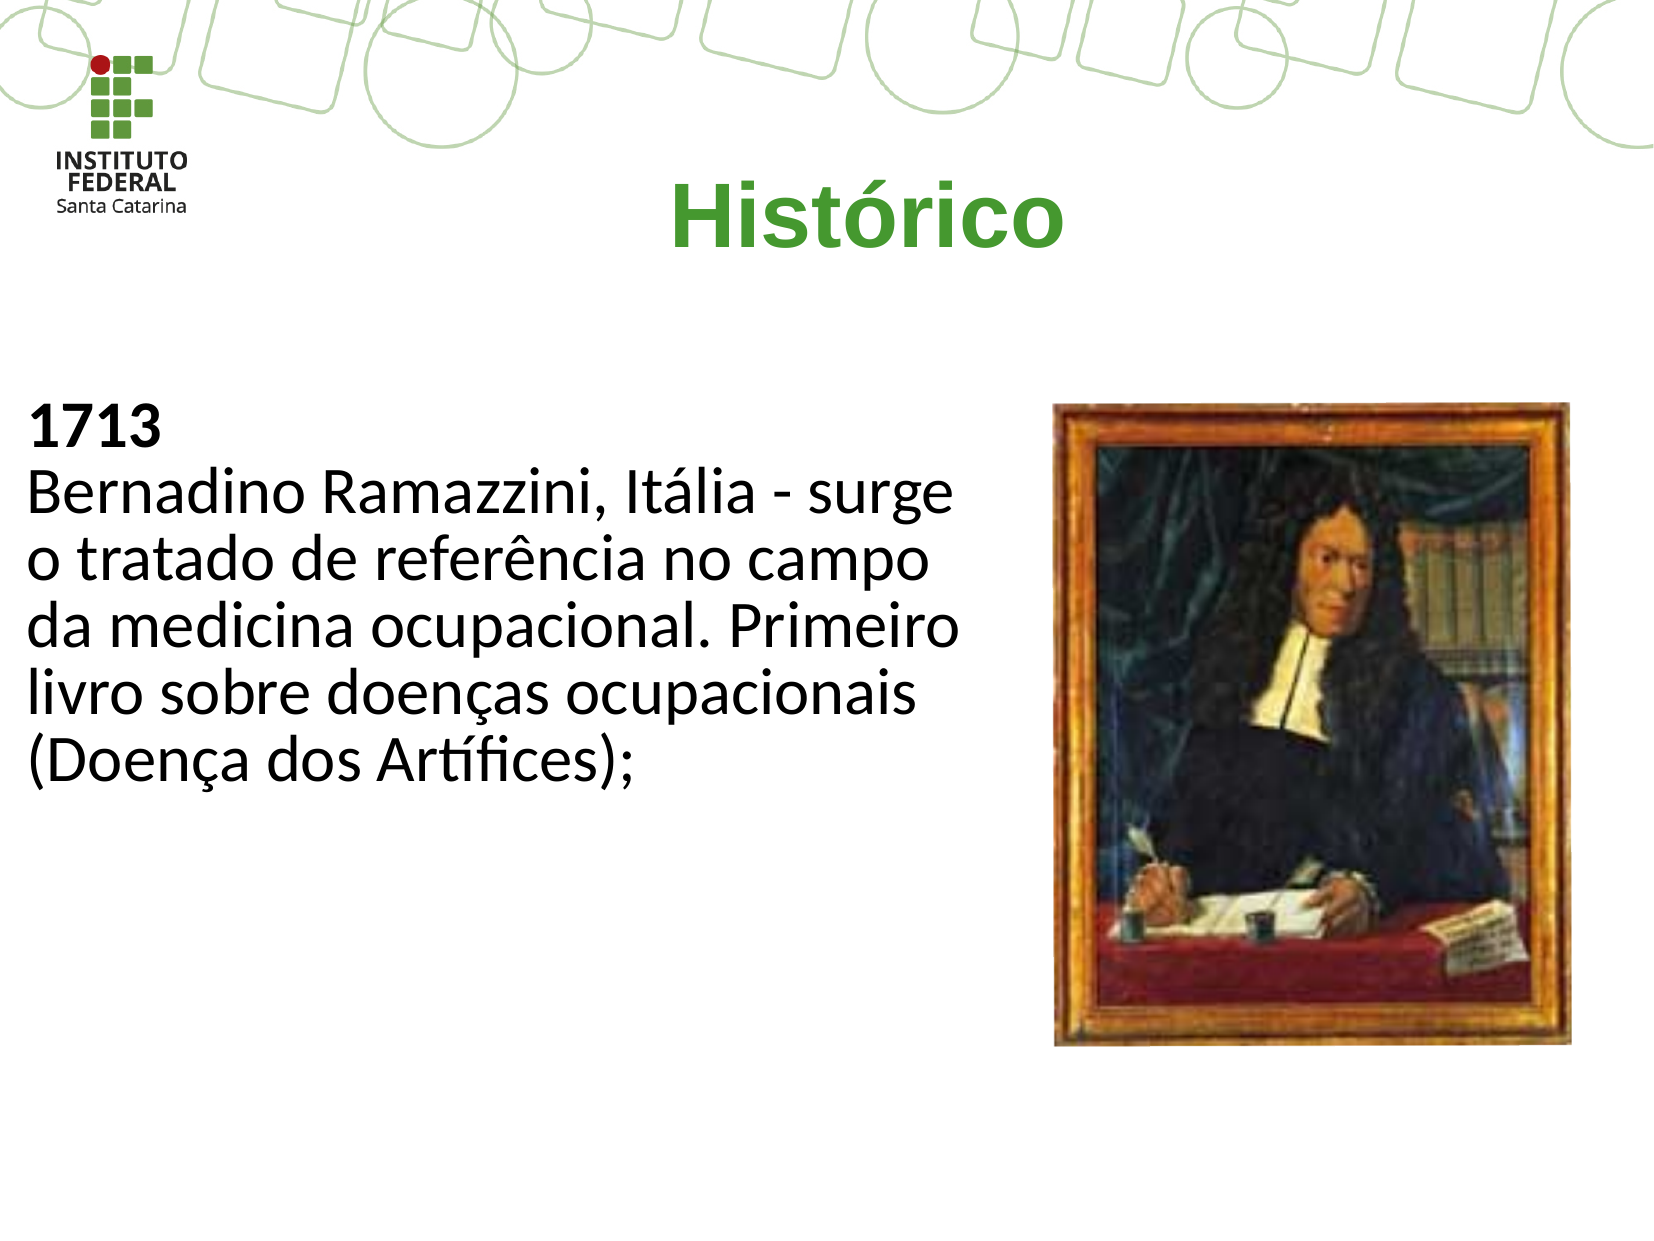

# Histórico
1713
Bernadino Ramazzini, Itália - surge o tratado de referência no campo da medicina ocupacional. Primeiro livro sobre doenças ocupacionais (Doença dos Artífices);